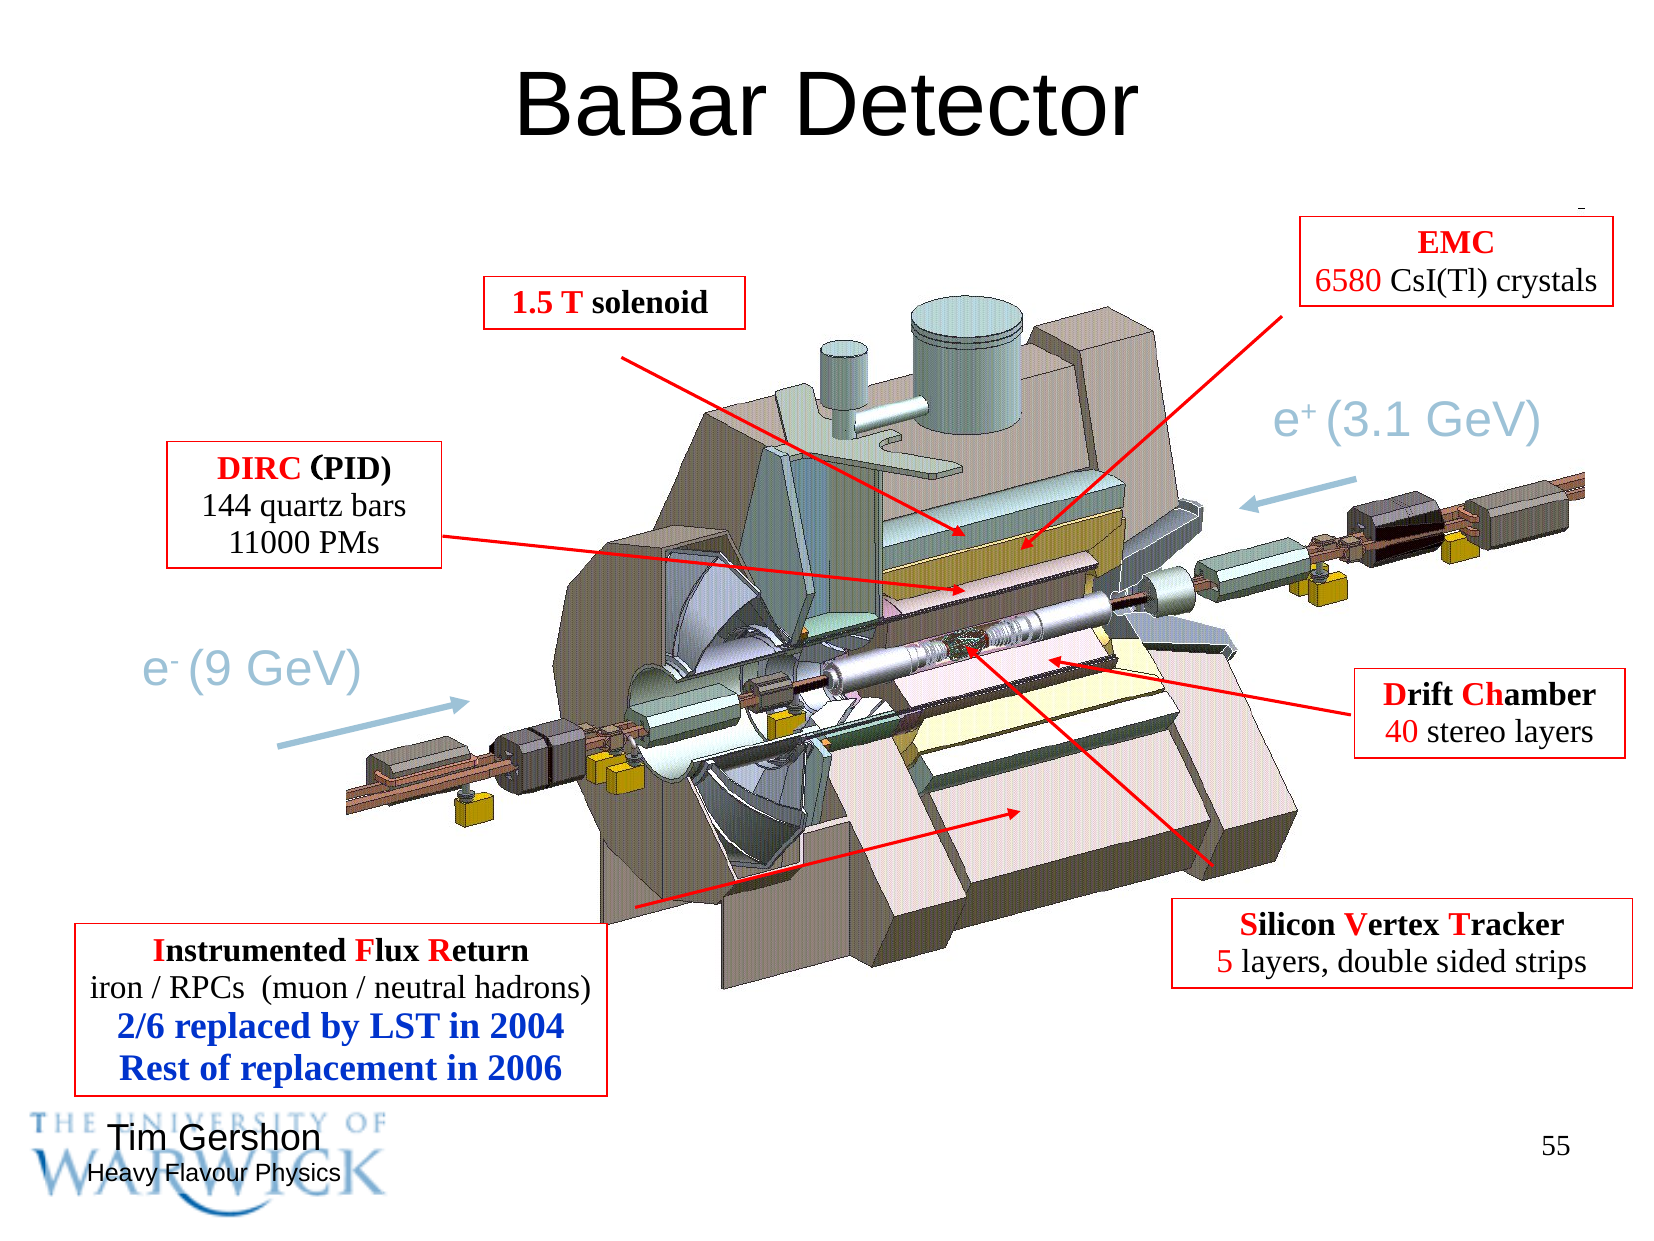

# BaBar Detector
EMC
6580 CsI(Tl) crystals
1.5 T solenoid
e+ (3.1 GeV)
DIRC PID)
144 quartz bars
11000 PMs
e- (9 GeV)
Drift Chamber
40 stereo layers
Silicon Vertex Tracker
5 layers, double sided strips
Instrumented Flux Return
iron / RPCs (muon / neutral hadrons)
2/6 replaced by LST in 2004
Rest of replacement in 2006
Tim Gershon
Heavy Flavour Physics
55